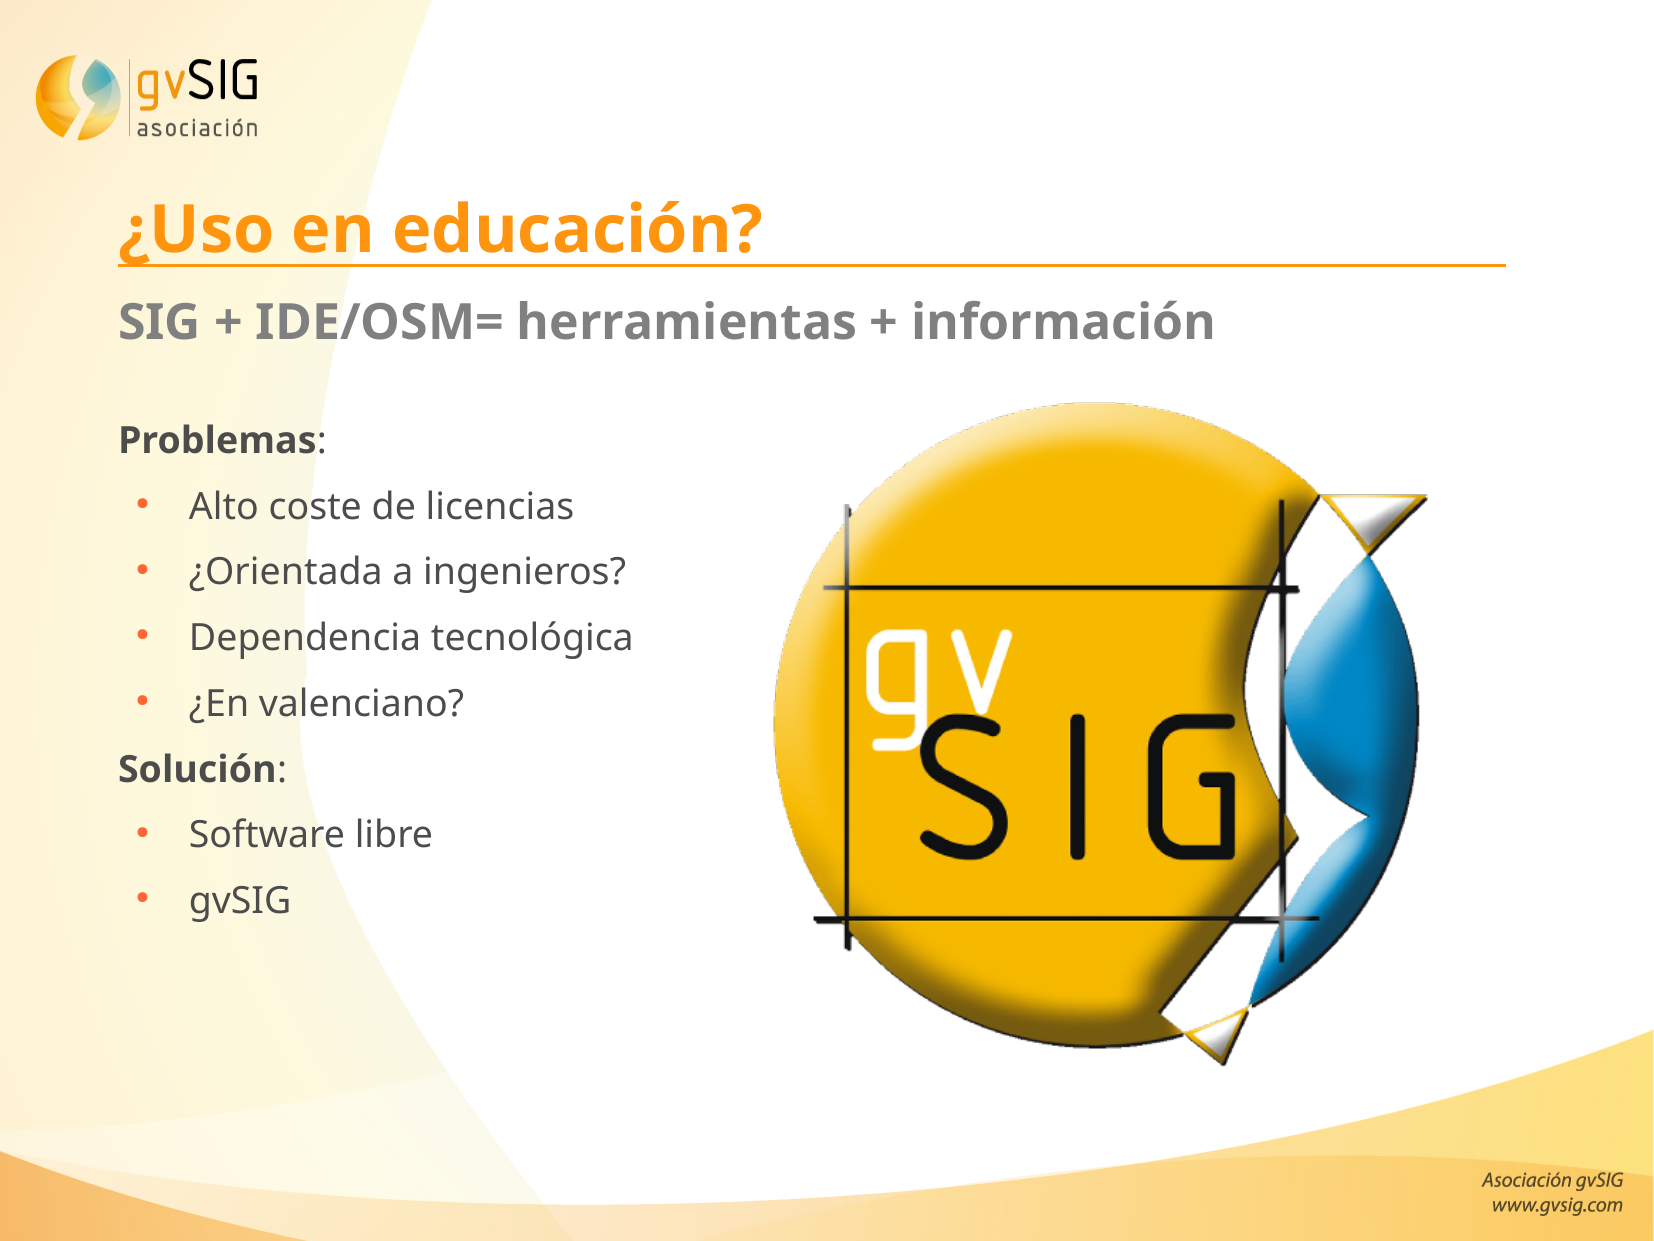

# ¿Uso en educación?
SIG + IDE/OSM= herramientas + información
Problemas:
Alto coste de licencias
¿Orientada a ingenieros?
Dependencia tecnológica
¿En valenciano?
Solución:
Software libre
gvSIG